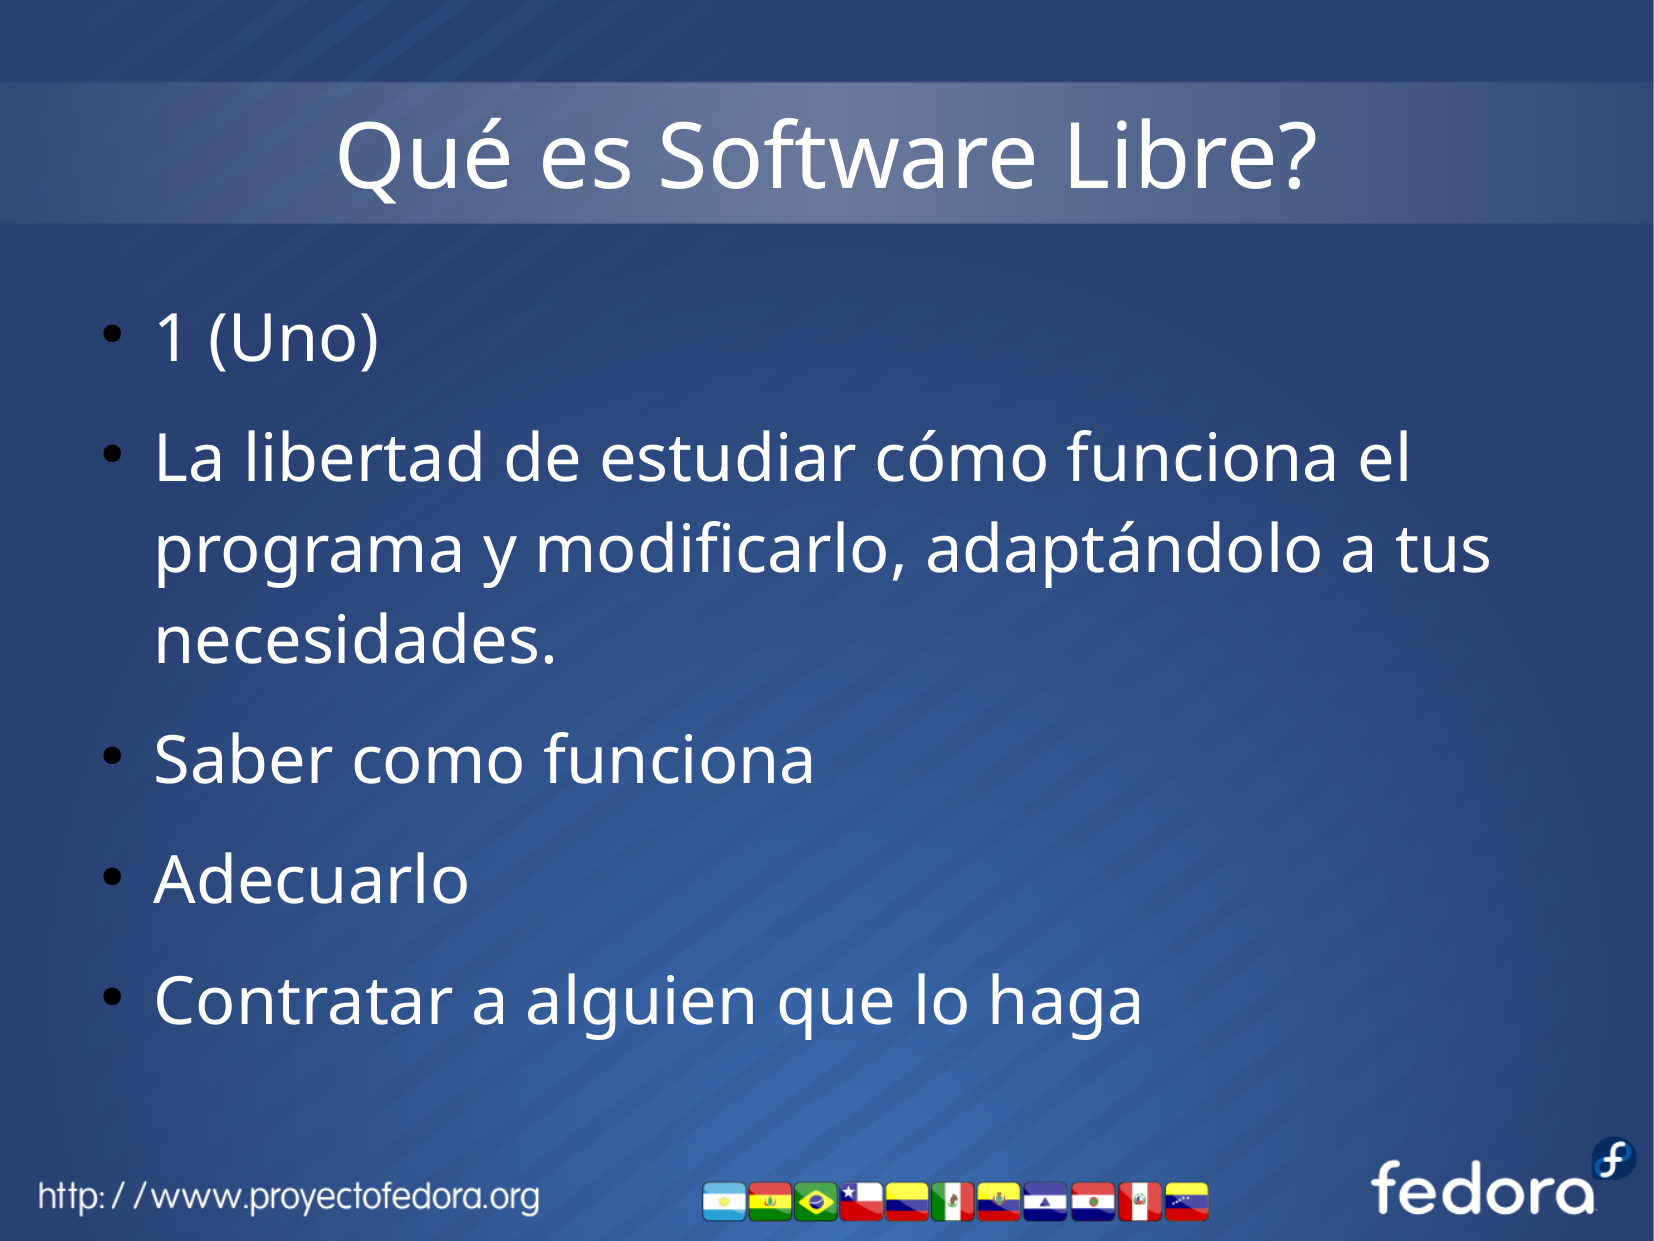

# Qué es Software Libre?
1 (Uno)
La libertad de estudiar cómo funciona el programa y modificarlo, adaptándolo a tus necesidades.
Saber como funciona
Adecuarlo
Contratar a alguien que lo haga